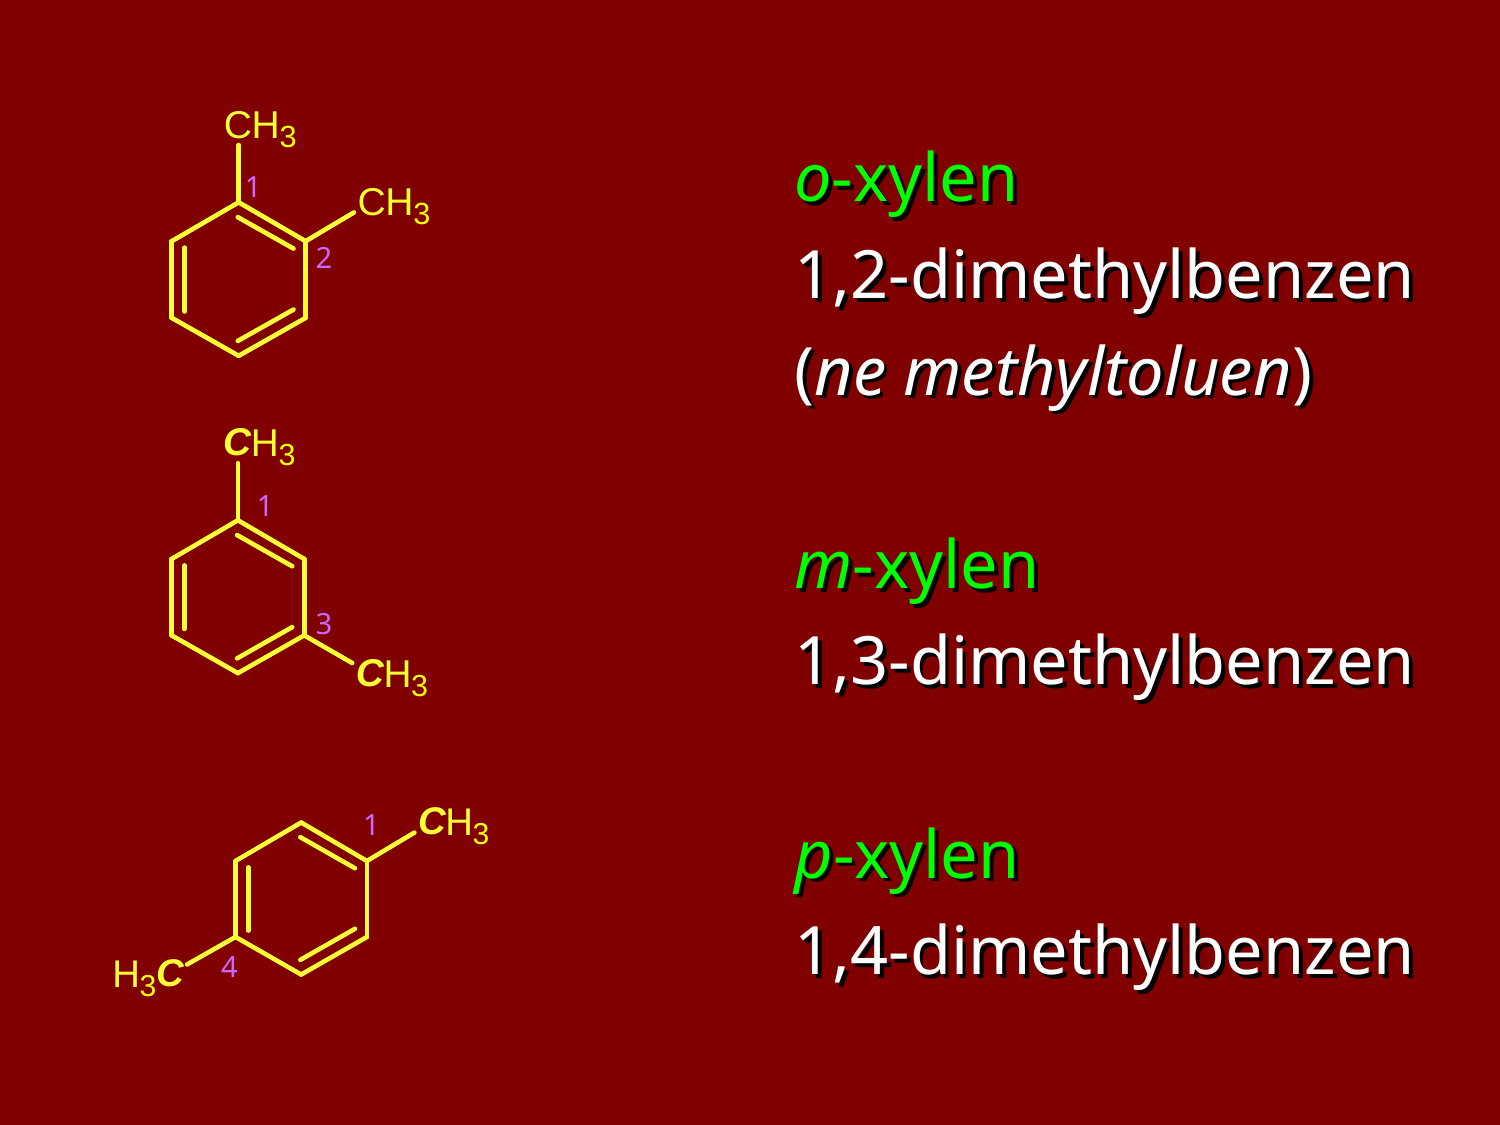

#
 				o-xylen
						1,2-dimethylbenzen
						(ne methyltoluen)
						m-xylen
						1,3-dimethylbenzen
						p-xylen
						1,4-dimethylbenzen
1
2
1
3
1
4